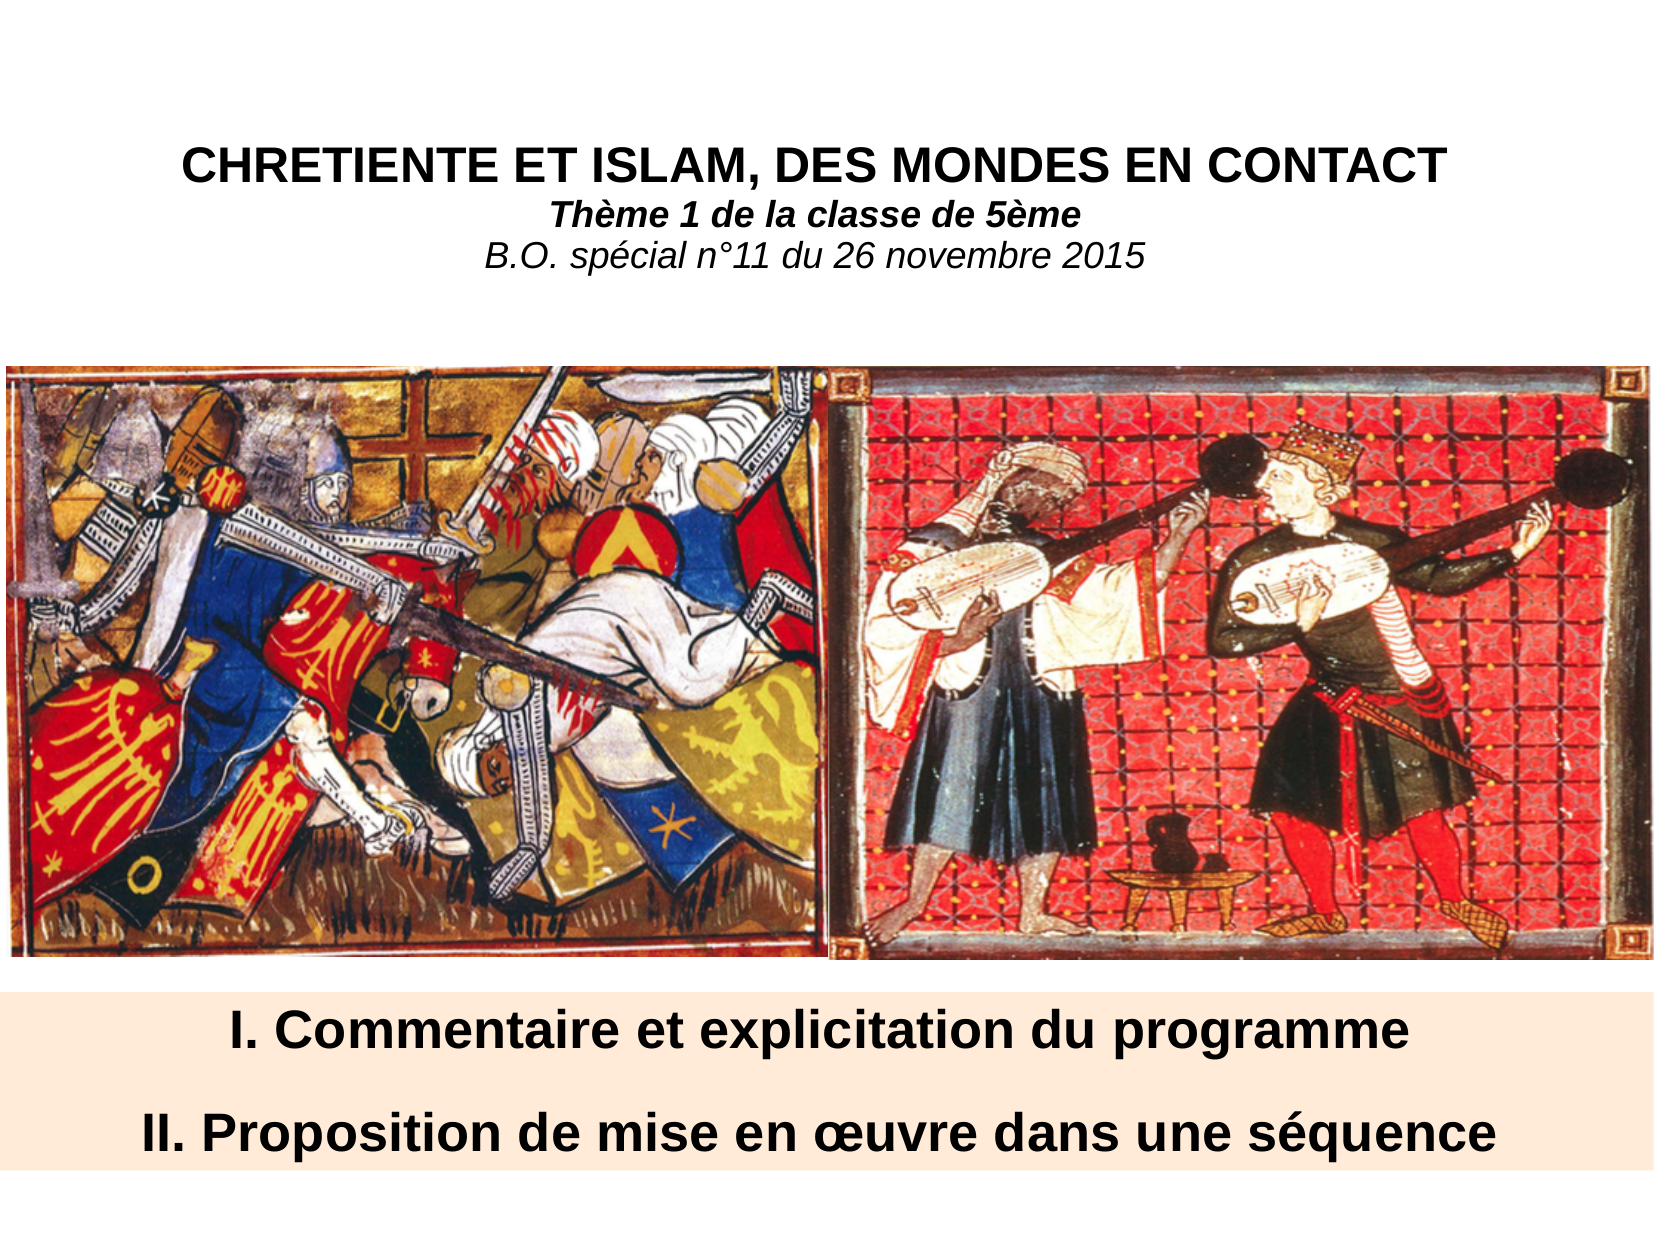

CHRETIENTE ET ISLAM, DES MONDES EN CONTACT
Thème 1 de la classe de 5ème
B.O. spécial n°11 du 26 novembre 2015
I. Commentaire et explicitation du programme
II. Proposition de mise en œuvre dans une séquence